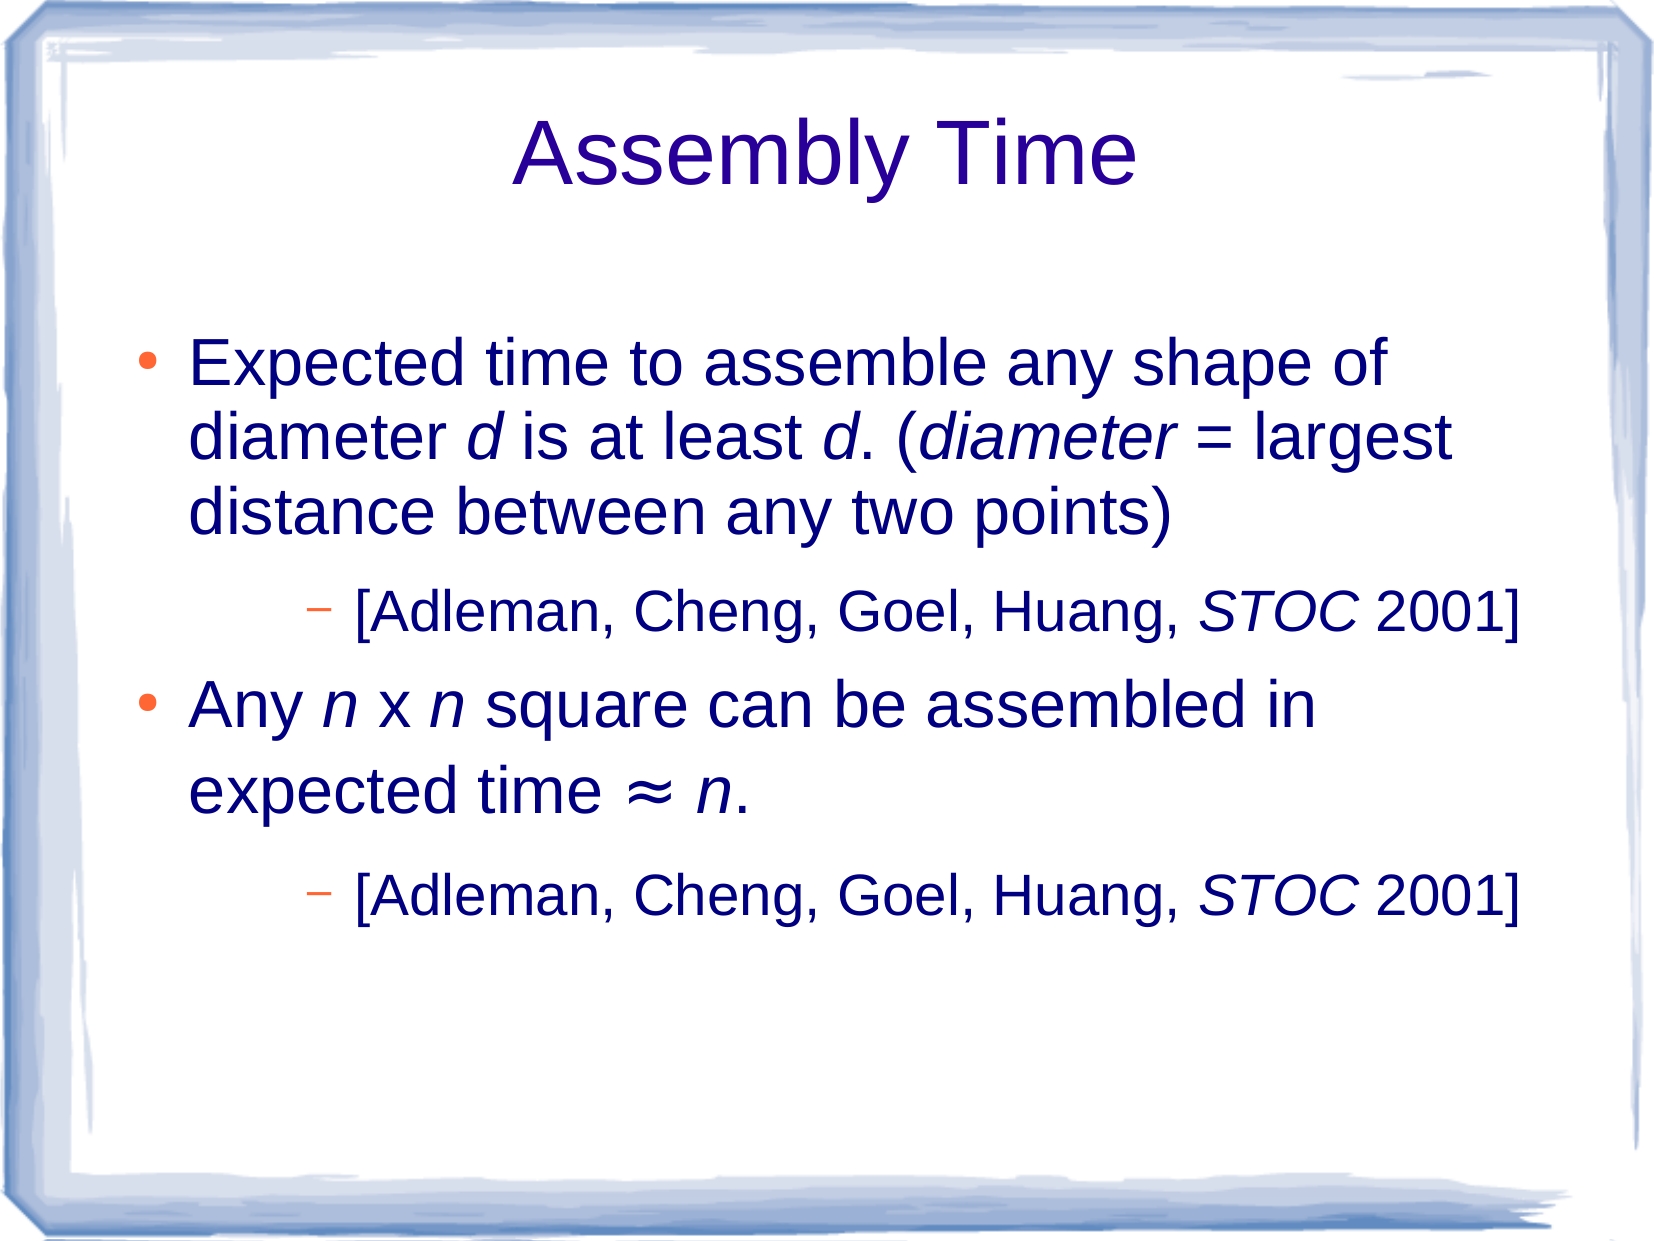

# Assembly Time
Expected time to assemble any shape of diameter d is at least d. (diameter = largest distance between any two points)
[Adleman, Cheng, Goel, Huang, STOC 2001]
Any n x n square can be assembled in expected time ≈ n.
[Adleman, Cheng, Goel, Huang, STOC 2001]